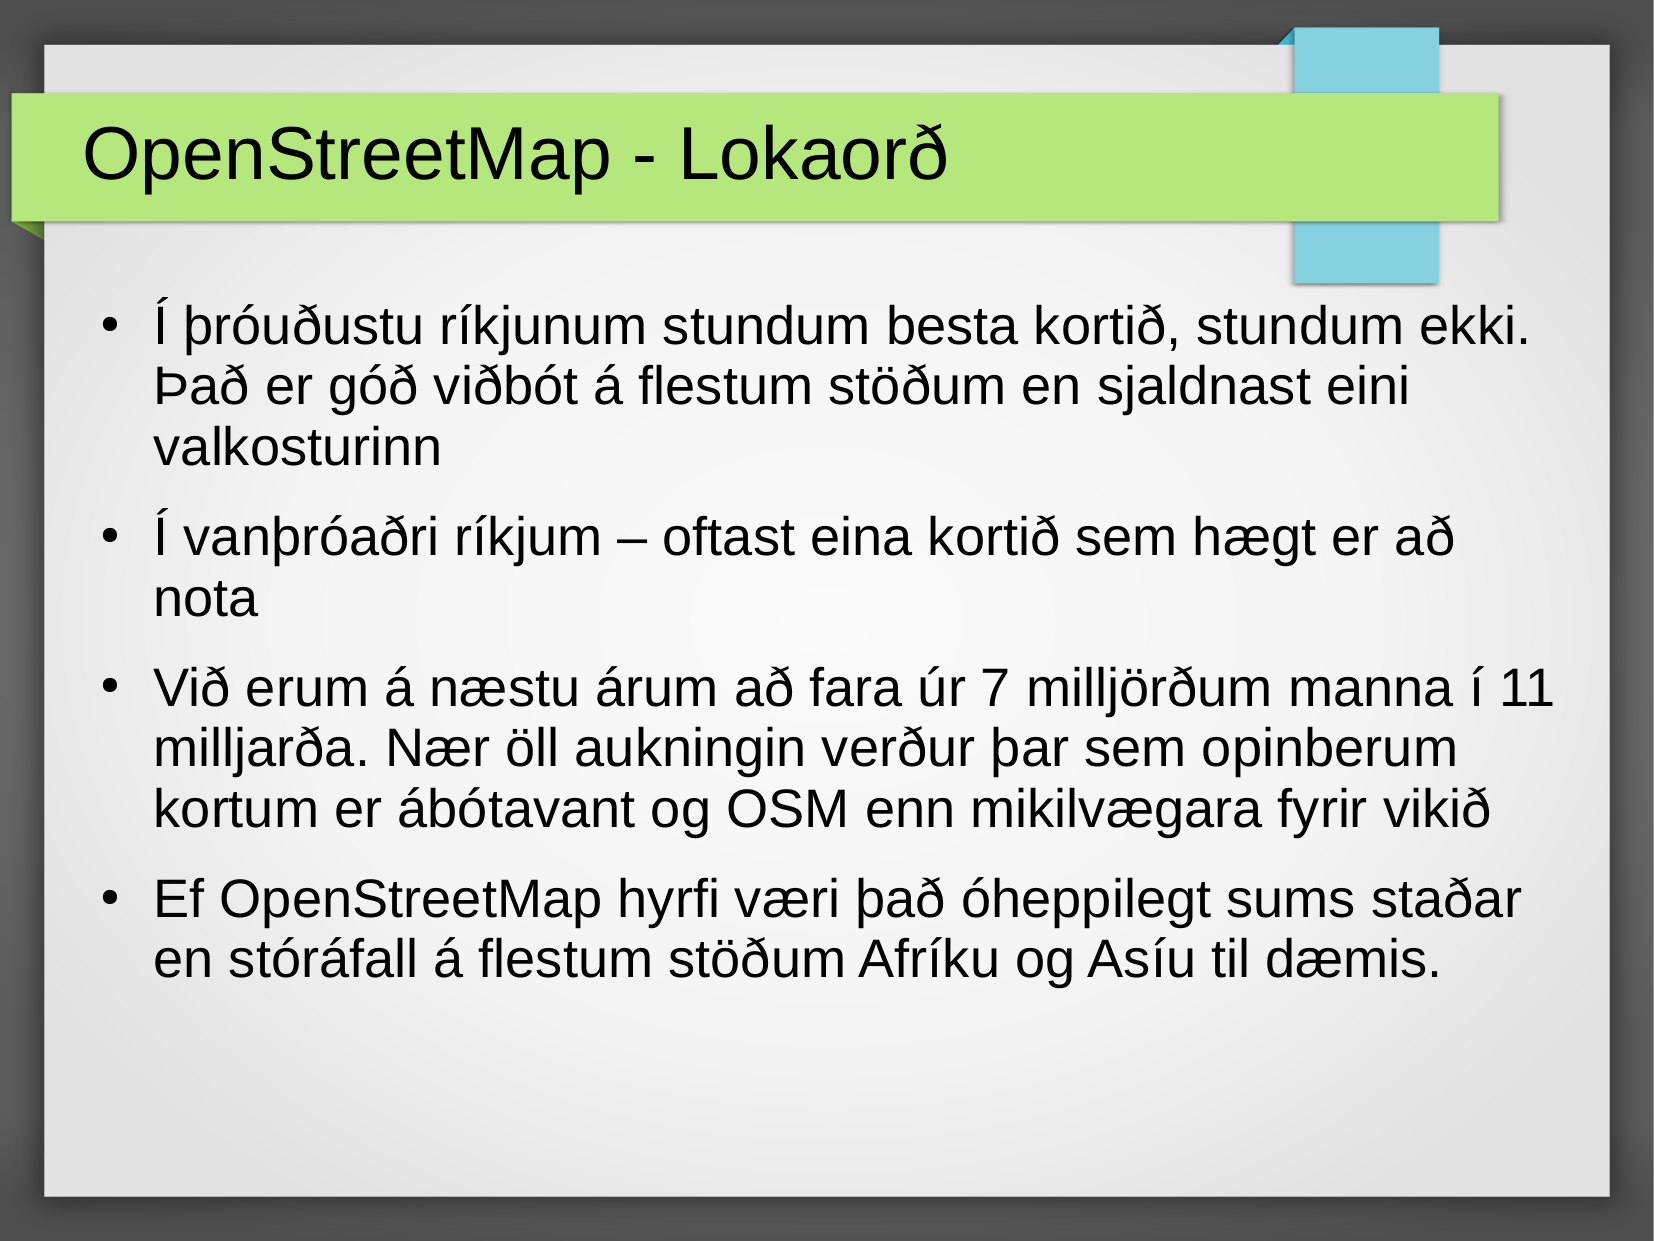

# OpenStreetMap - Lokaorð
Í þróuðustu ríkjunum stundum besta kortið, stundum ekki. Það er góð viðbót á flestum stöðum en sjaldnast eini valkosturinn
Í vanþróaðri ríkjum – oftast eina kortið sem hægt er að nota
Við erum á næstu árum að fara úr 7 milljörðum manna í 11 milljarða. Nær öll aukningin verður þar sem opinberum kortum er ábótavant og OSM enn mikilvægara fyrir vikið
Ef OpenStreetMap hyrfi væri það óheppilegt sums staðar en stóráfall á flestum stöðum Afríku og Asíu til dæmis.